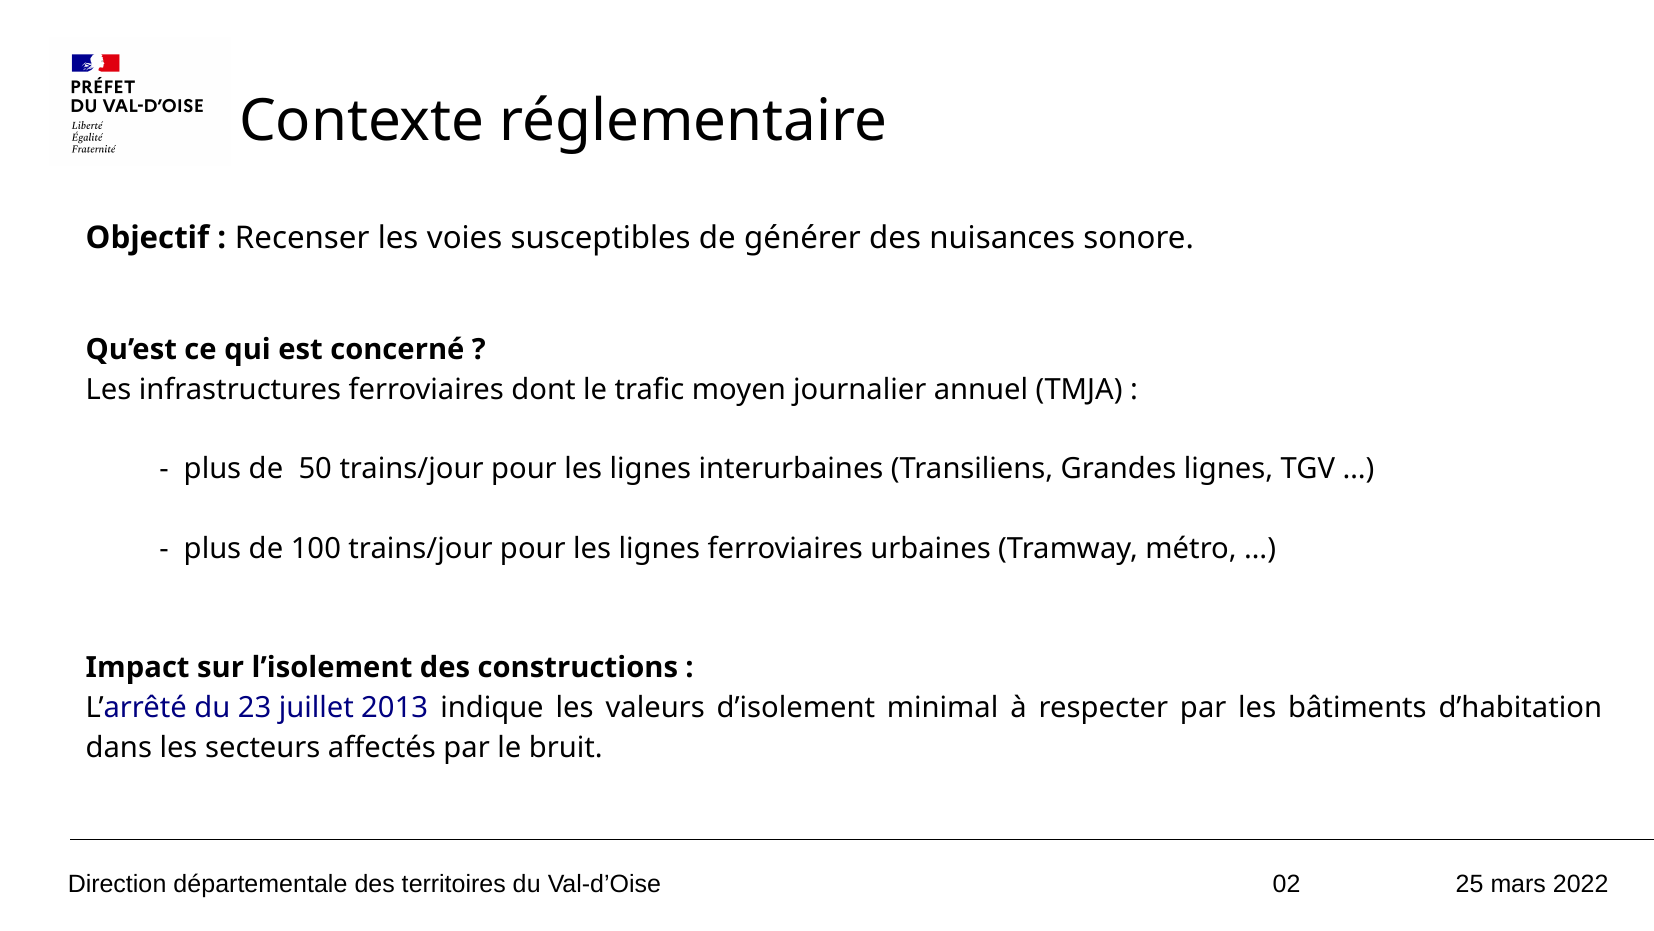

Contexte réglementaire
Objectif : Recenser les voies susceptibles de générer des nuisances sonore.
Qu’est ce qui est concerné ?
Les infrastructures ferroviaires dont le trafic moyen journalier annuel (TMJA) :
	- plus de 50 trains/jour pour les lignes interurbaines (Transiliens, Grandes lignes, TGV …)
	- plus de 100 trains/jour pour les lignes ferroviaires urbaines (Tramway, métro, …)
Impact sur l’isolement des constructions :
L’arrêté du 23 juillet 2013 indique les valeurs d’isolement minimal à respecter par les bâtiments d’habitation dans les secteurs affectés par le bruit.
TITRE
TITRE
Sous-titre
Direction départementale des territoires du Val-d’Oise
25 mars 2022
02